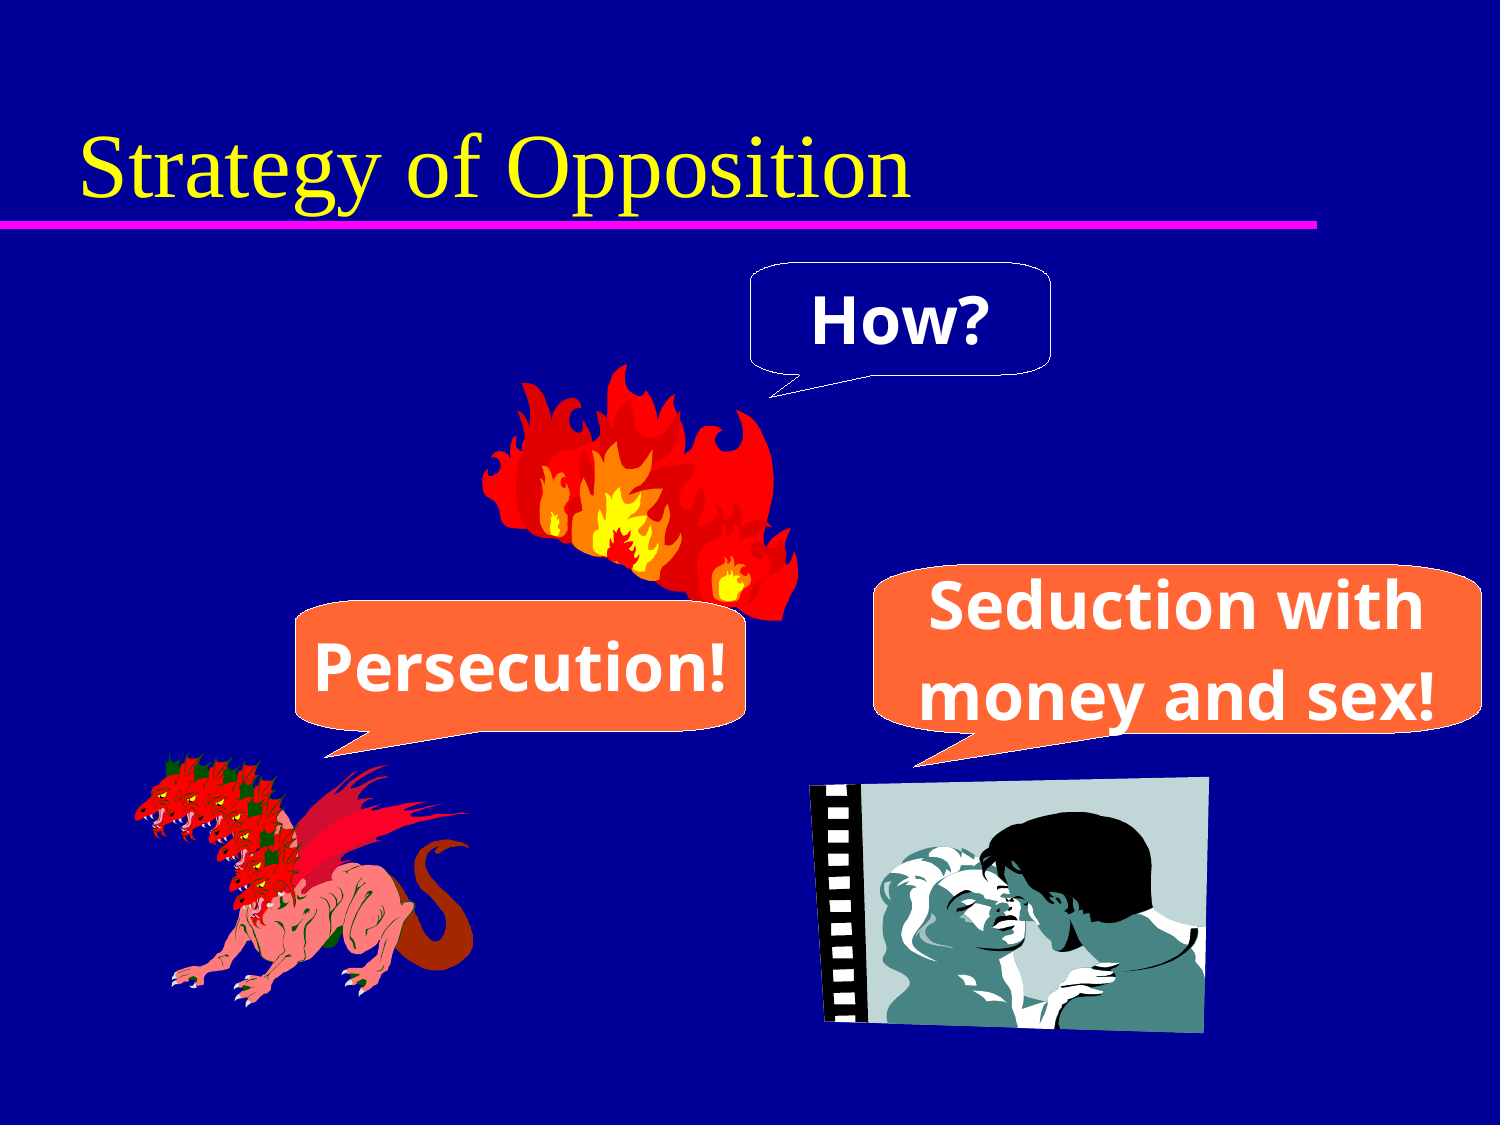

# Strategy of Opposition
How?
Seduction with
money and sex!
Persecution!